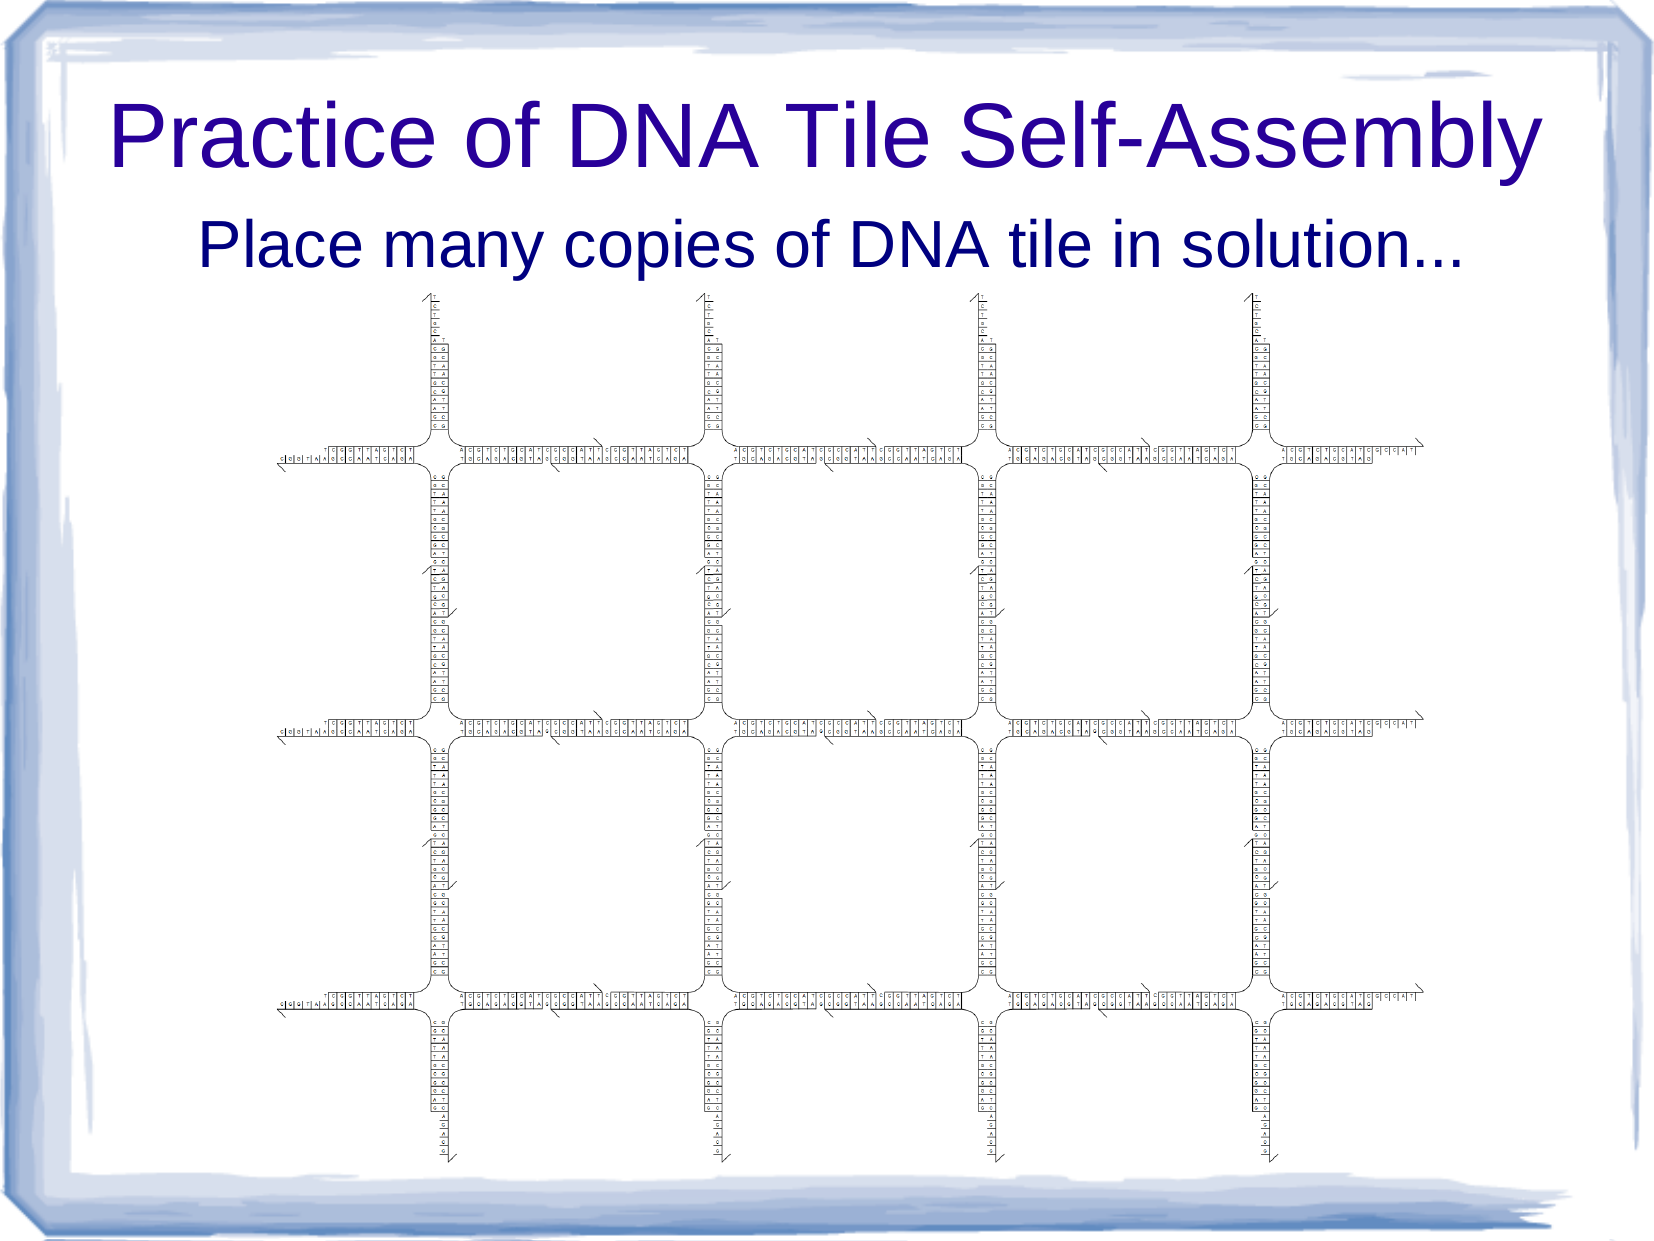

# Practice of DNA Tile Self-Assembly
Place many copies of DNA tile in solution...